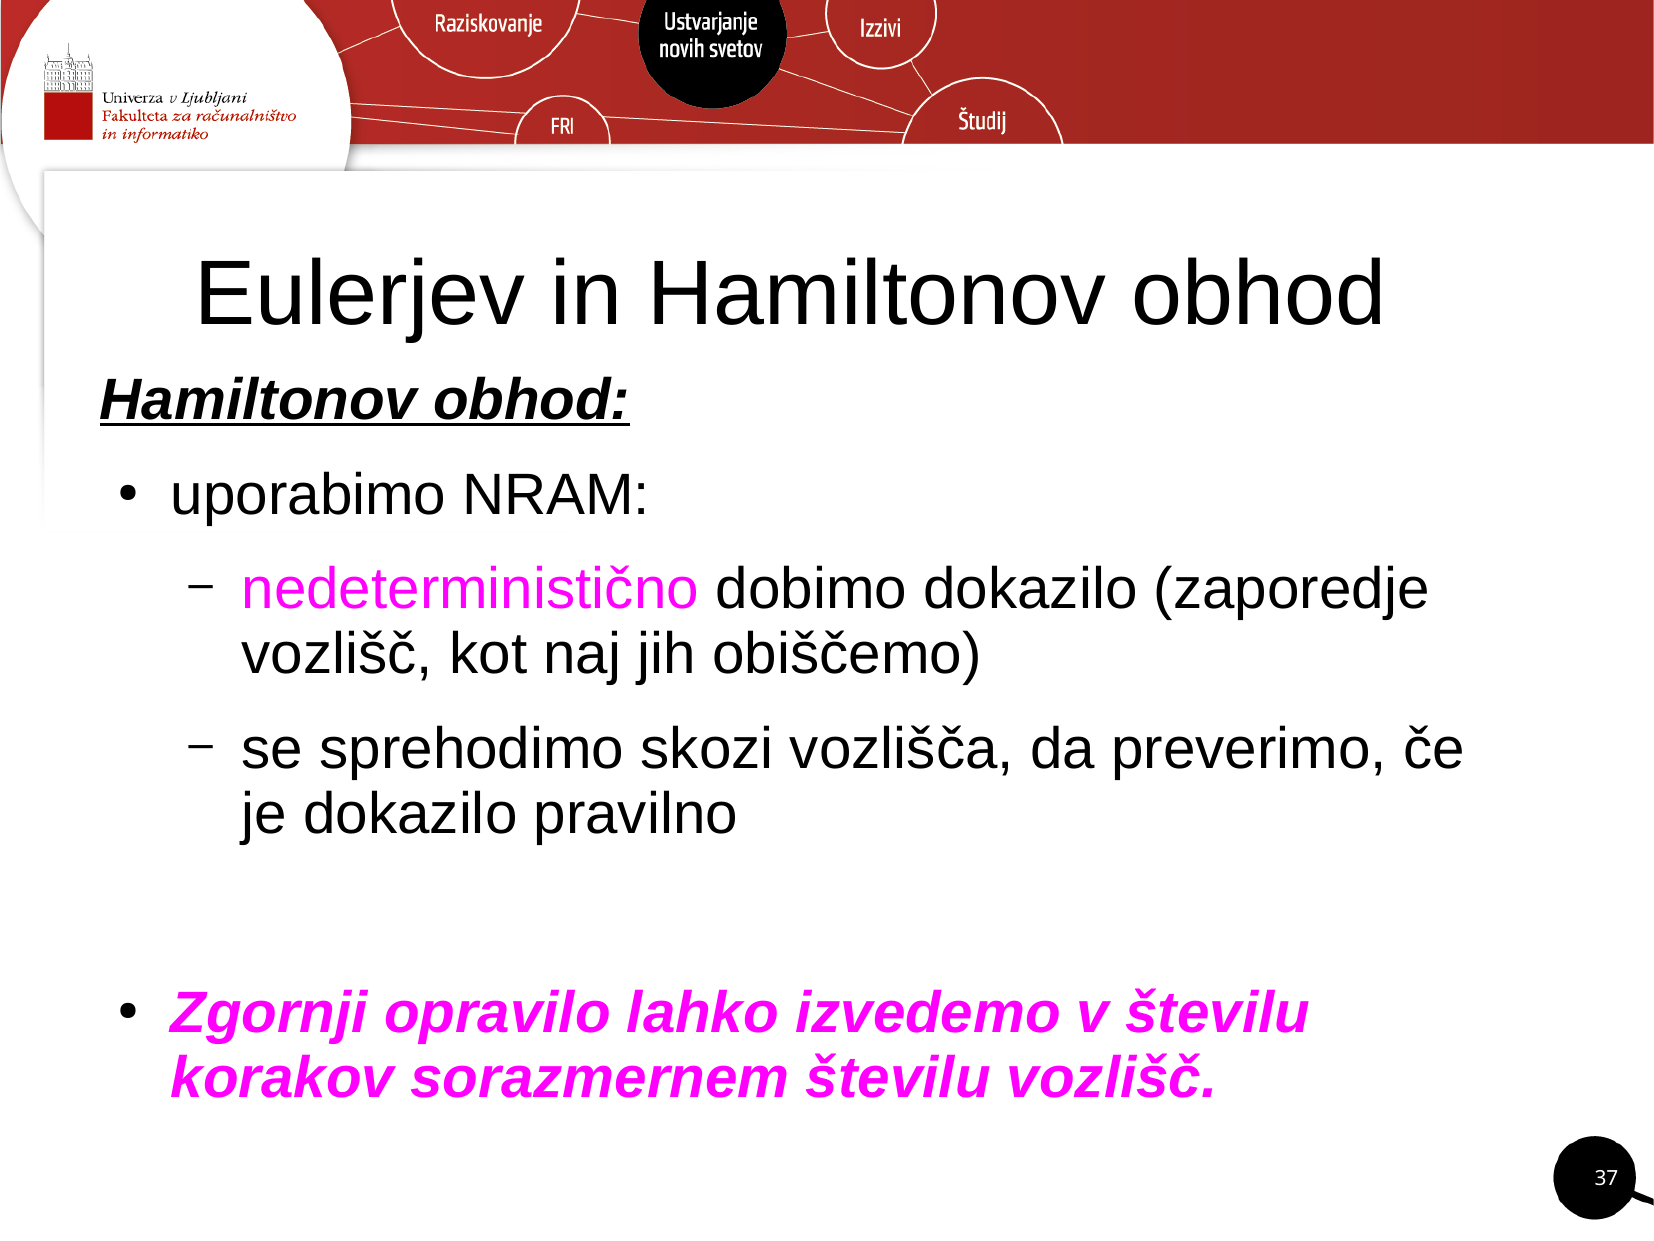

# Eulerjev in Hamiltonov obhod
Hamiltonov obhod:
uporabimo NRAM:
nedeterministično dobimo dokazilo (zaporedje vozlišč, kot naj jih obiščemo)
se sprehodimo skozi vozlišča, da preverimo, če je dokazilo pravilno
Zgornji opravilo lahko izvedemo v številu korakov sorazmernem številu vozlišč.